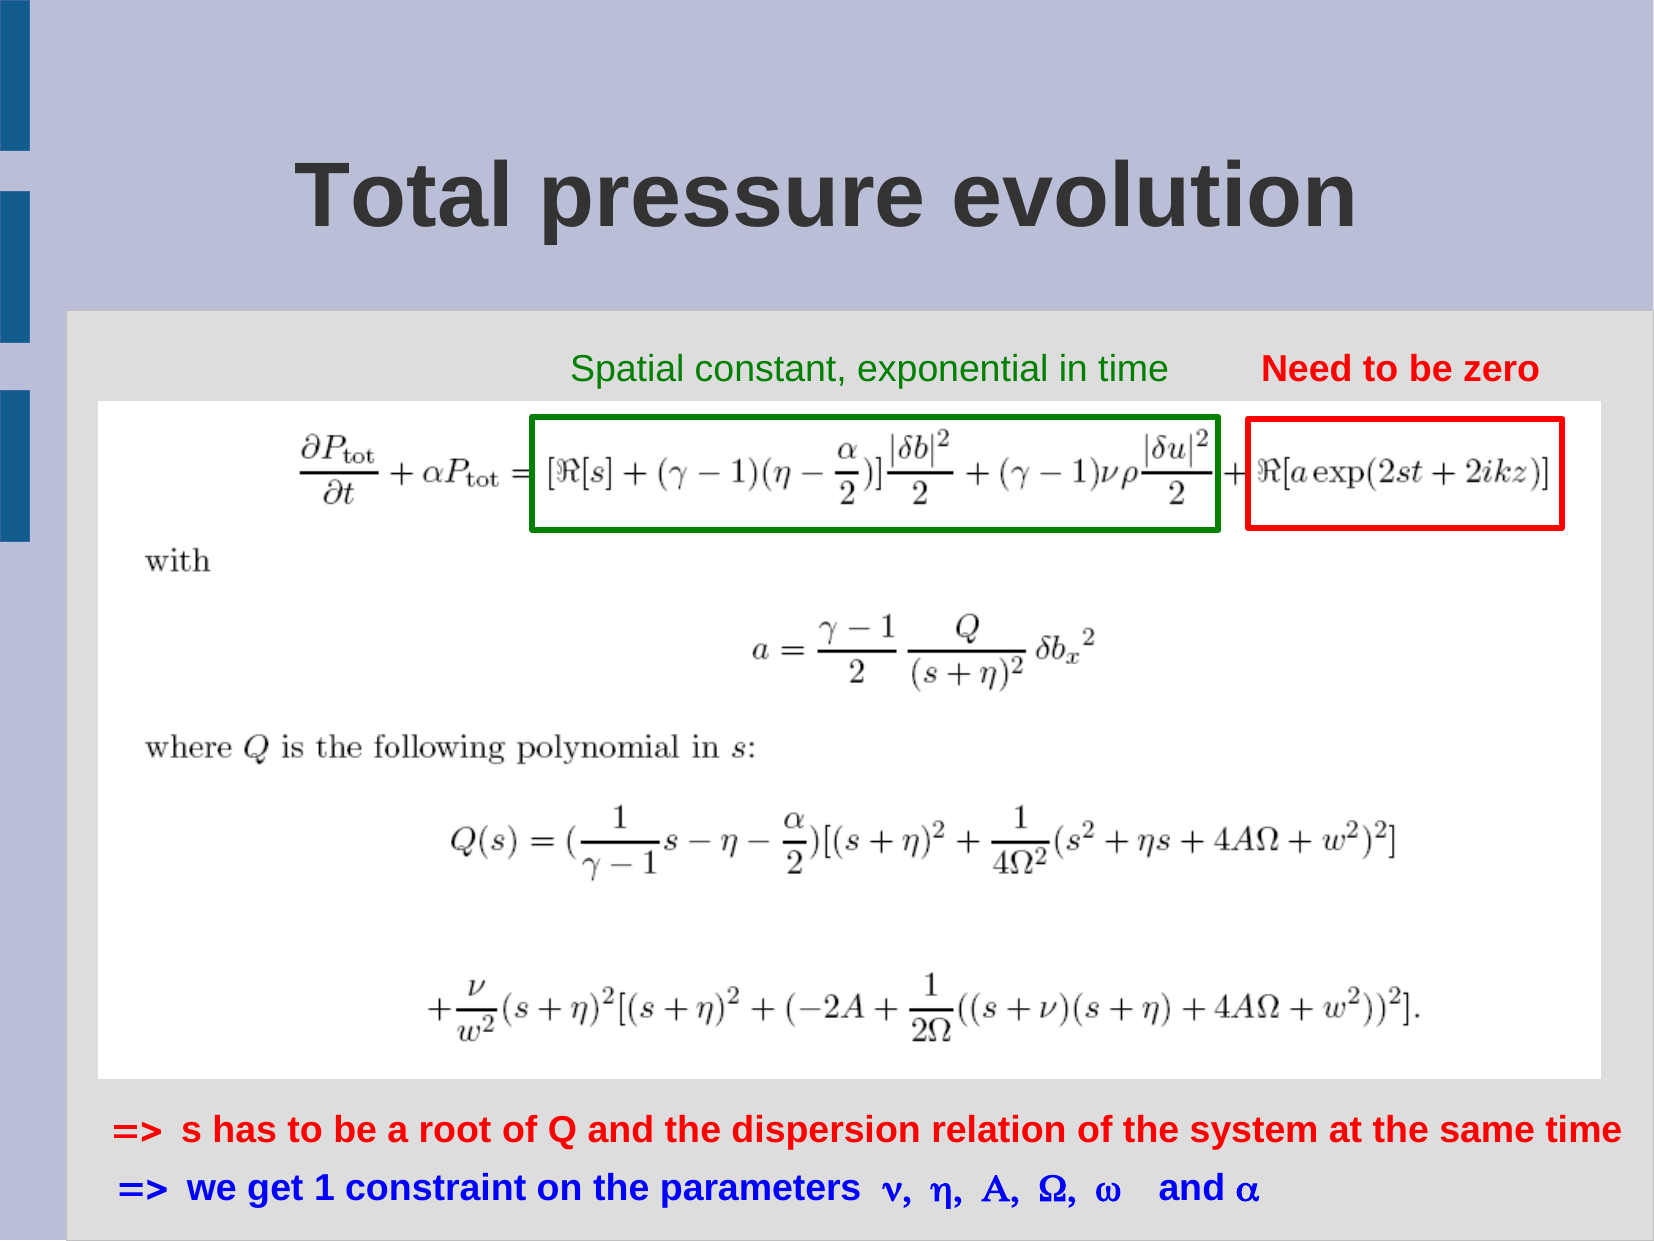

# Total pressure evolution
Spatial constant, exponential in time
Need to be zero
=> s has to be a root of Q and the dispersion relation of the system at the same time
=> we get 1 constraint on the parameters n, h, A, W, w and a